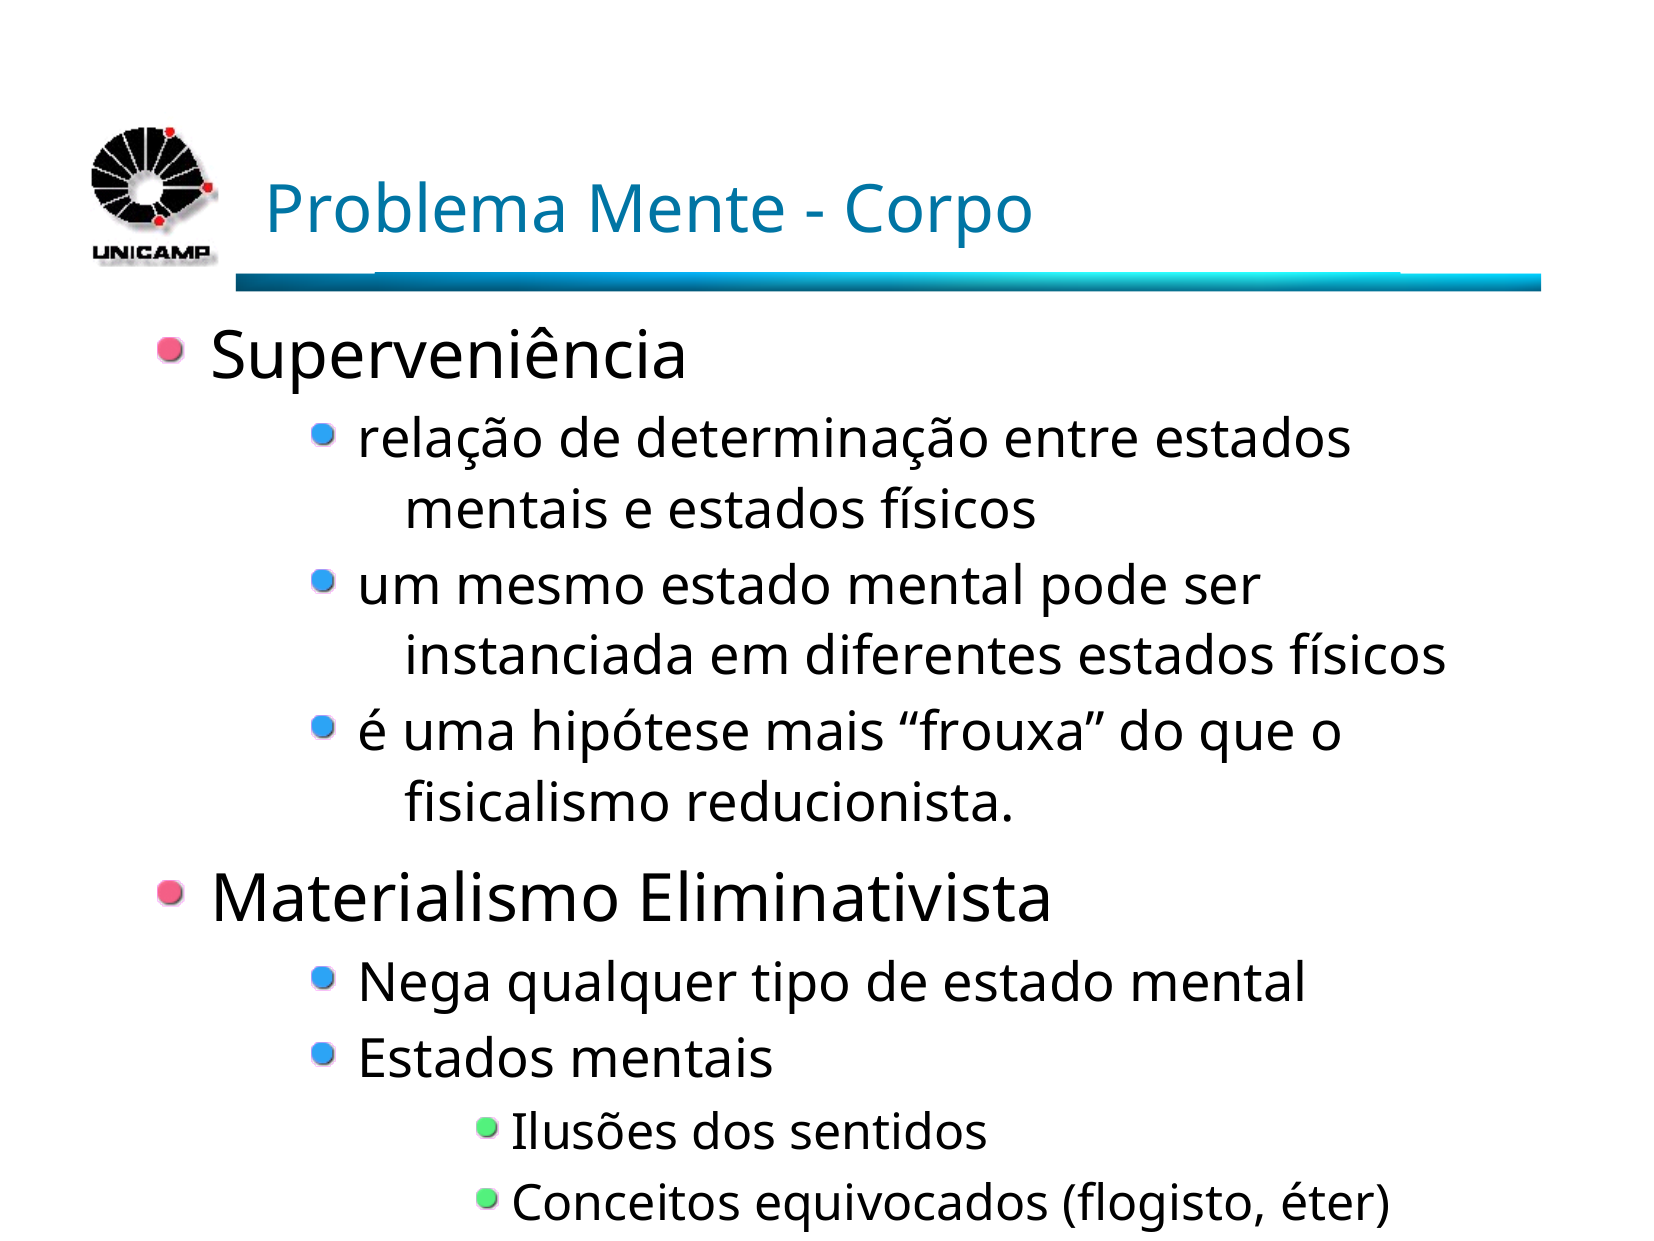

# Problema Mente - Corpo
Superveniência
relação de determinação entre estados mentais e estados físicos
um mesmo estado mental pode ser instanciada em diferentes estados físicos
é uma hipótese mais “frouxa” do que o fisicalismo reducionista.
Materialismo Eliminativista
Nega qualquer tipo de estado mental
Estados mentais
Ilusões dos sentidos
Conceitos equivocados (flogisto, éter)